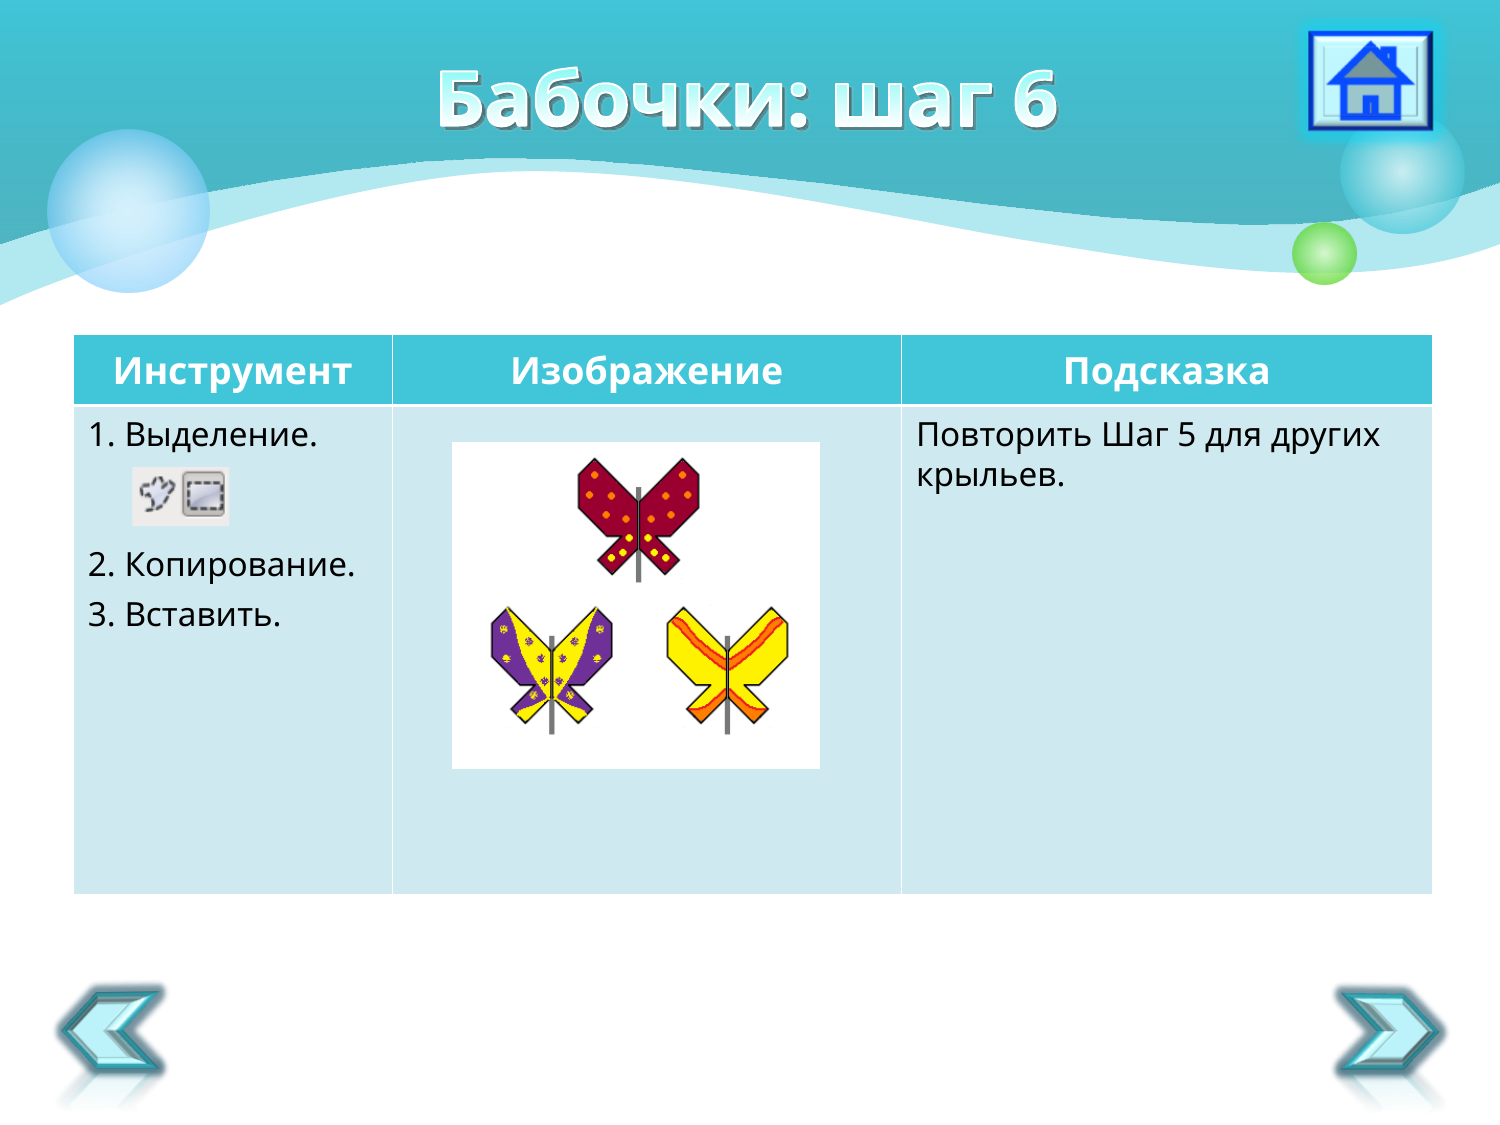

Бабочки: шаг 6
| Инструмент | Изображение | Подсказка |
| --- | --- | --- |
| 1. Выделение. 2. Копирование. 3. Вставить. | | Повторить Шаг 5 для других крыльев. |